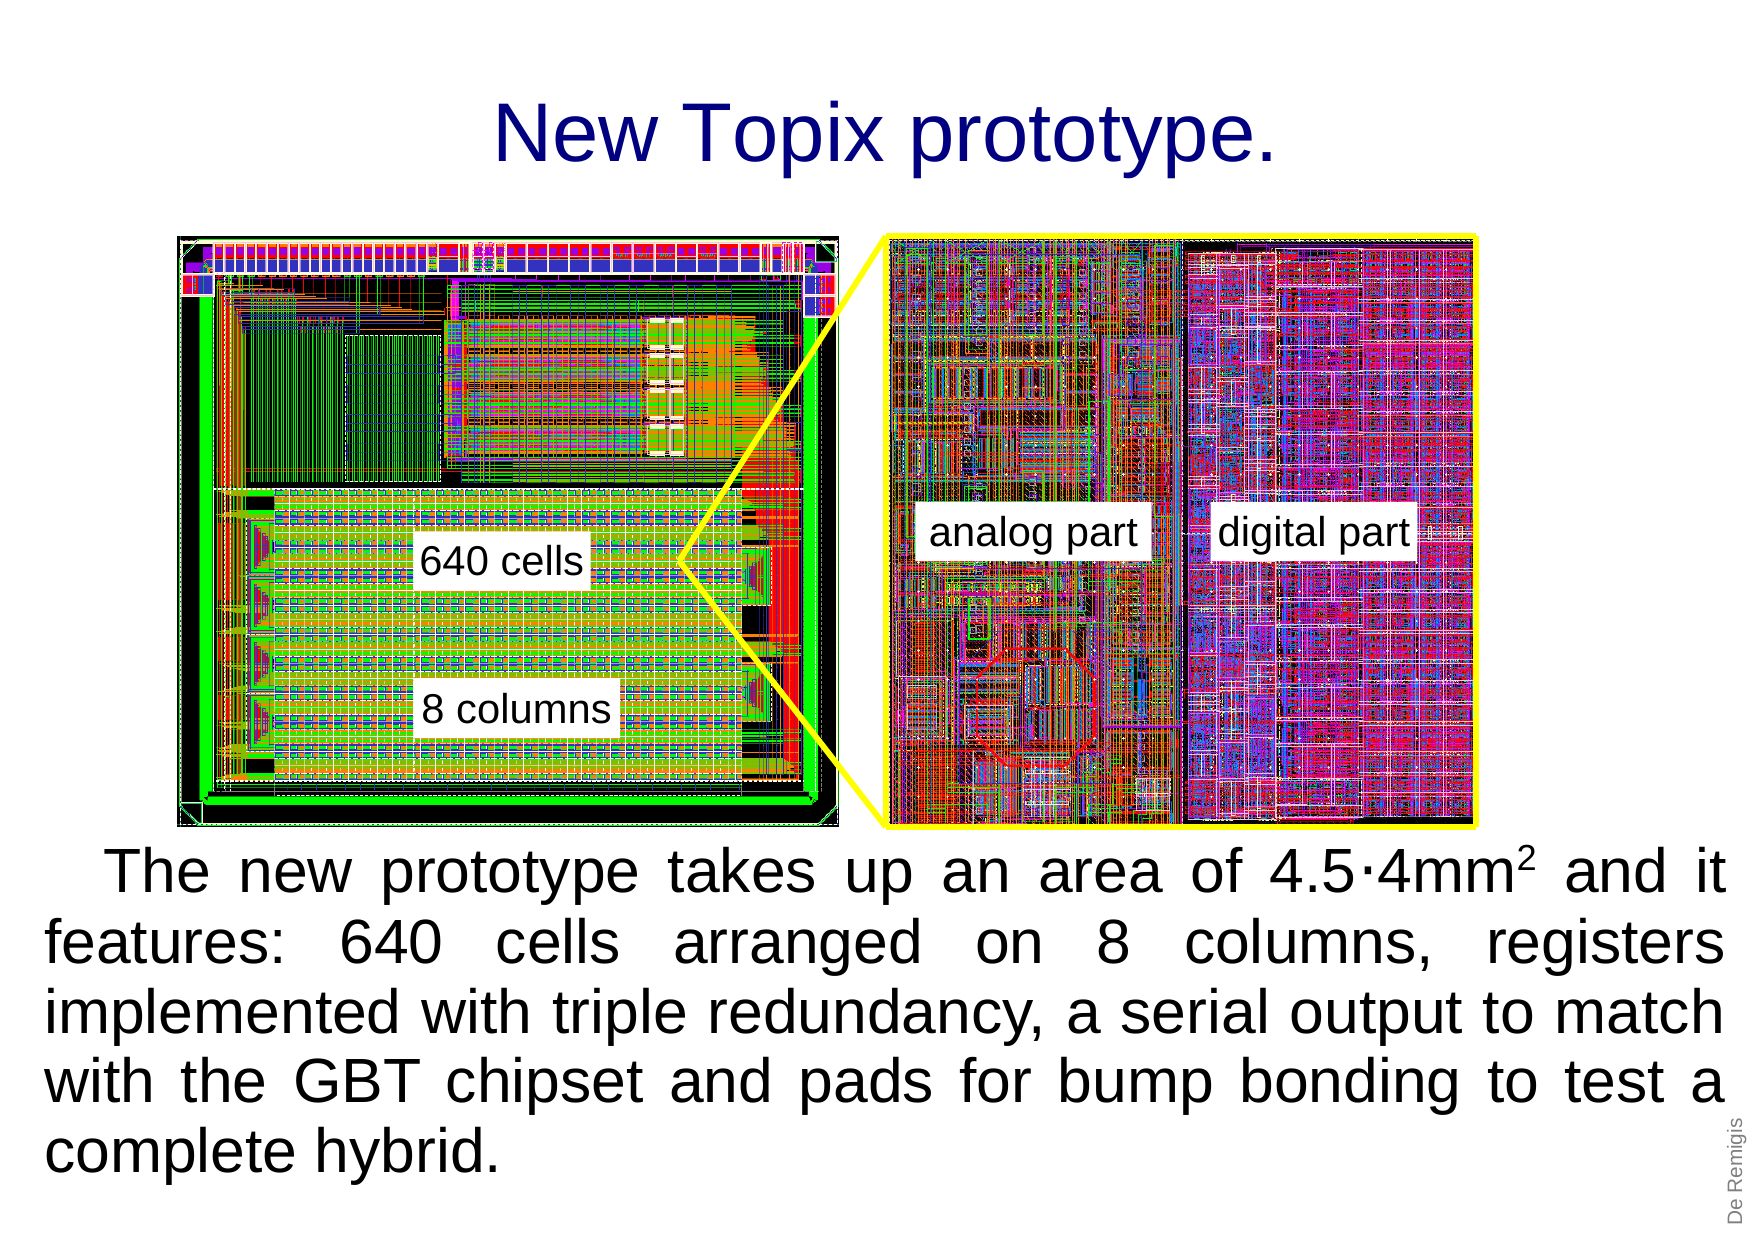

# New Topix prototype.
640 cells
8 columns
analog part
digital part
The new prototype takes up an area of 4.5·4mm2 and it features: 640 cells arranged on 8 columns, registers implemented with triple redundancy, a serial output to match with the GBT chipset and pads for bump bonding to test a complete hybrid.